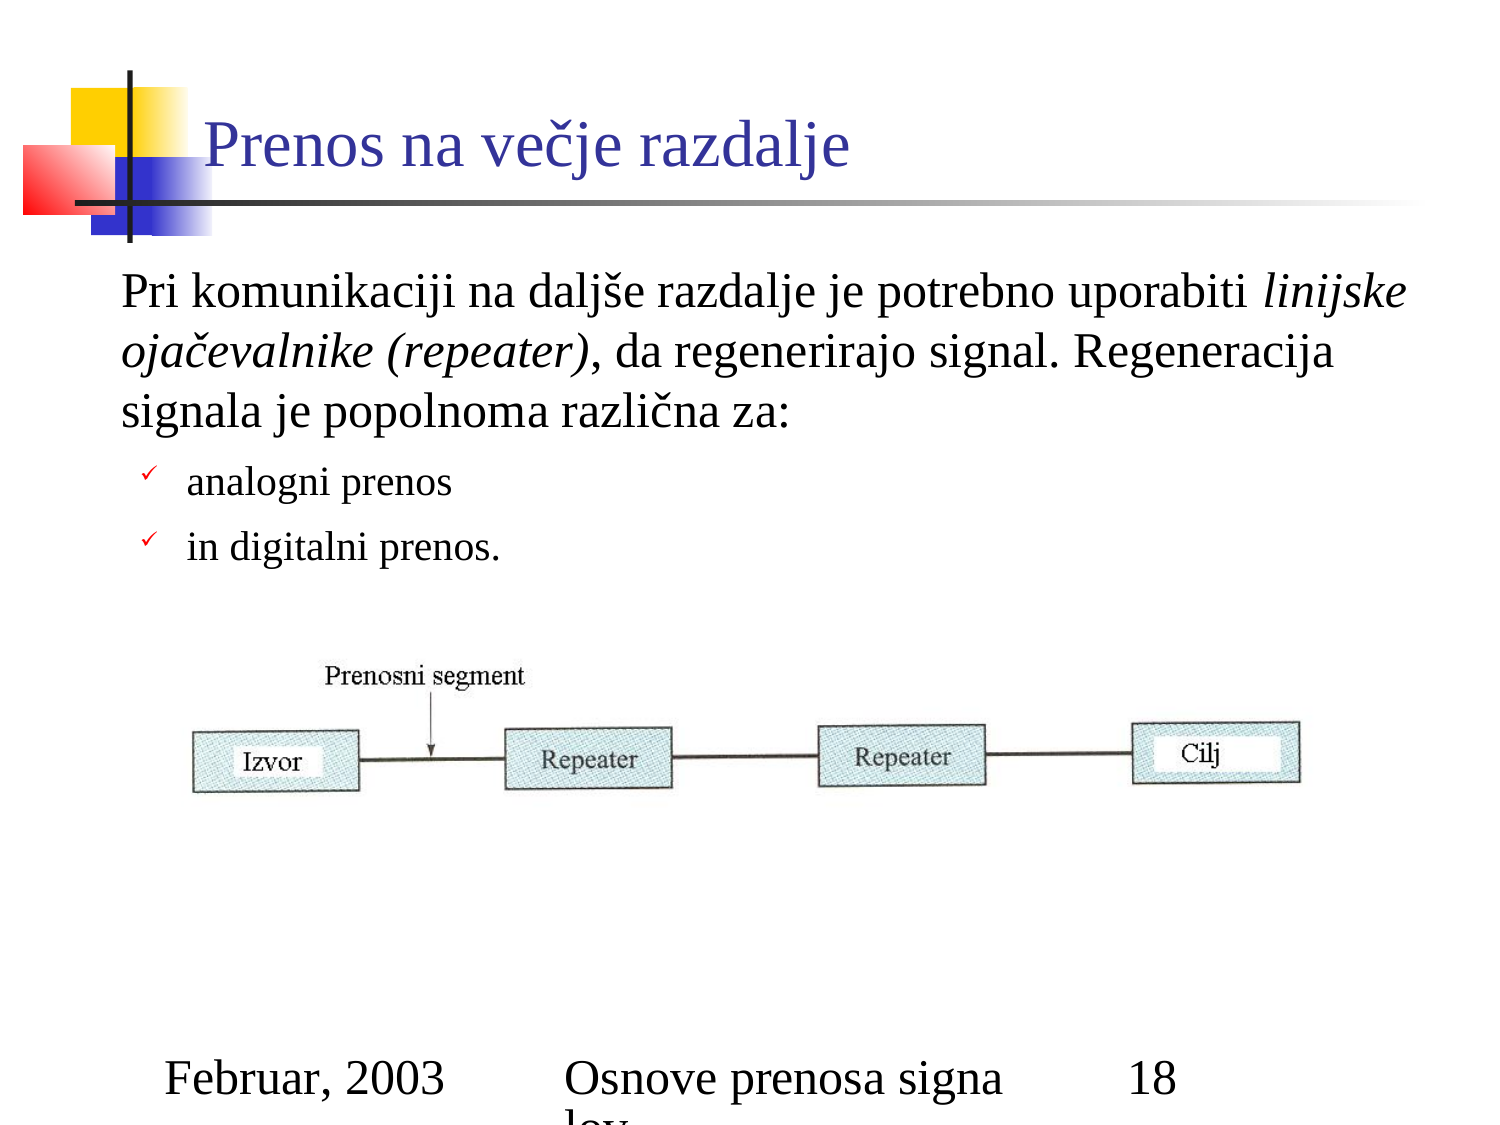

# Prenos na večje razdalje
	Pri komunikaciji na daljše razdalje je potrebno uporabiti linijske ojačevalnike (repeater), da regenerirajo signal. Regeneracija signala je popolnoma različna za:
analogni prenos
in digitalni prenos.
Februar, 2003
Osnove prenosa signalov
18